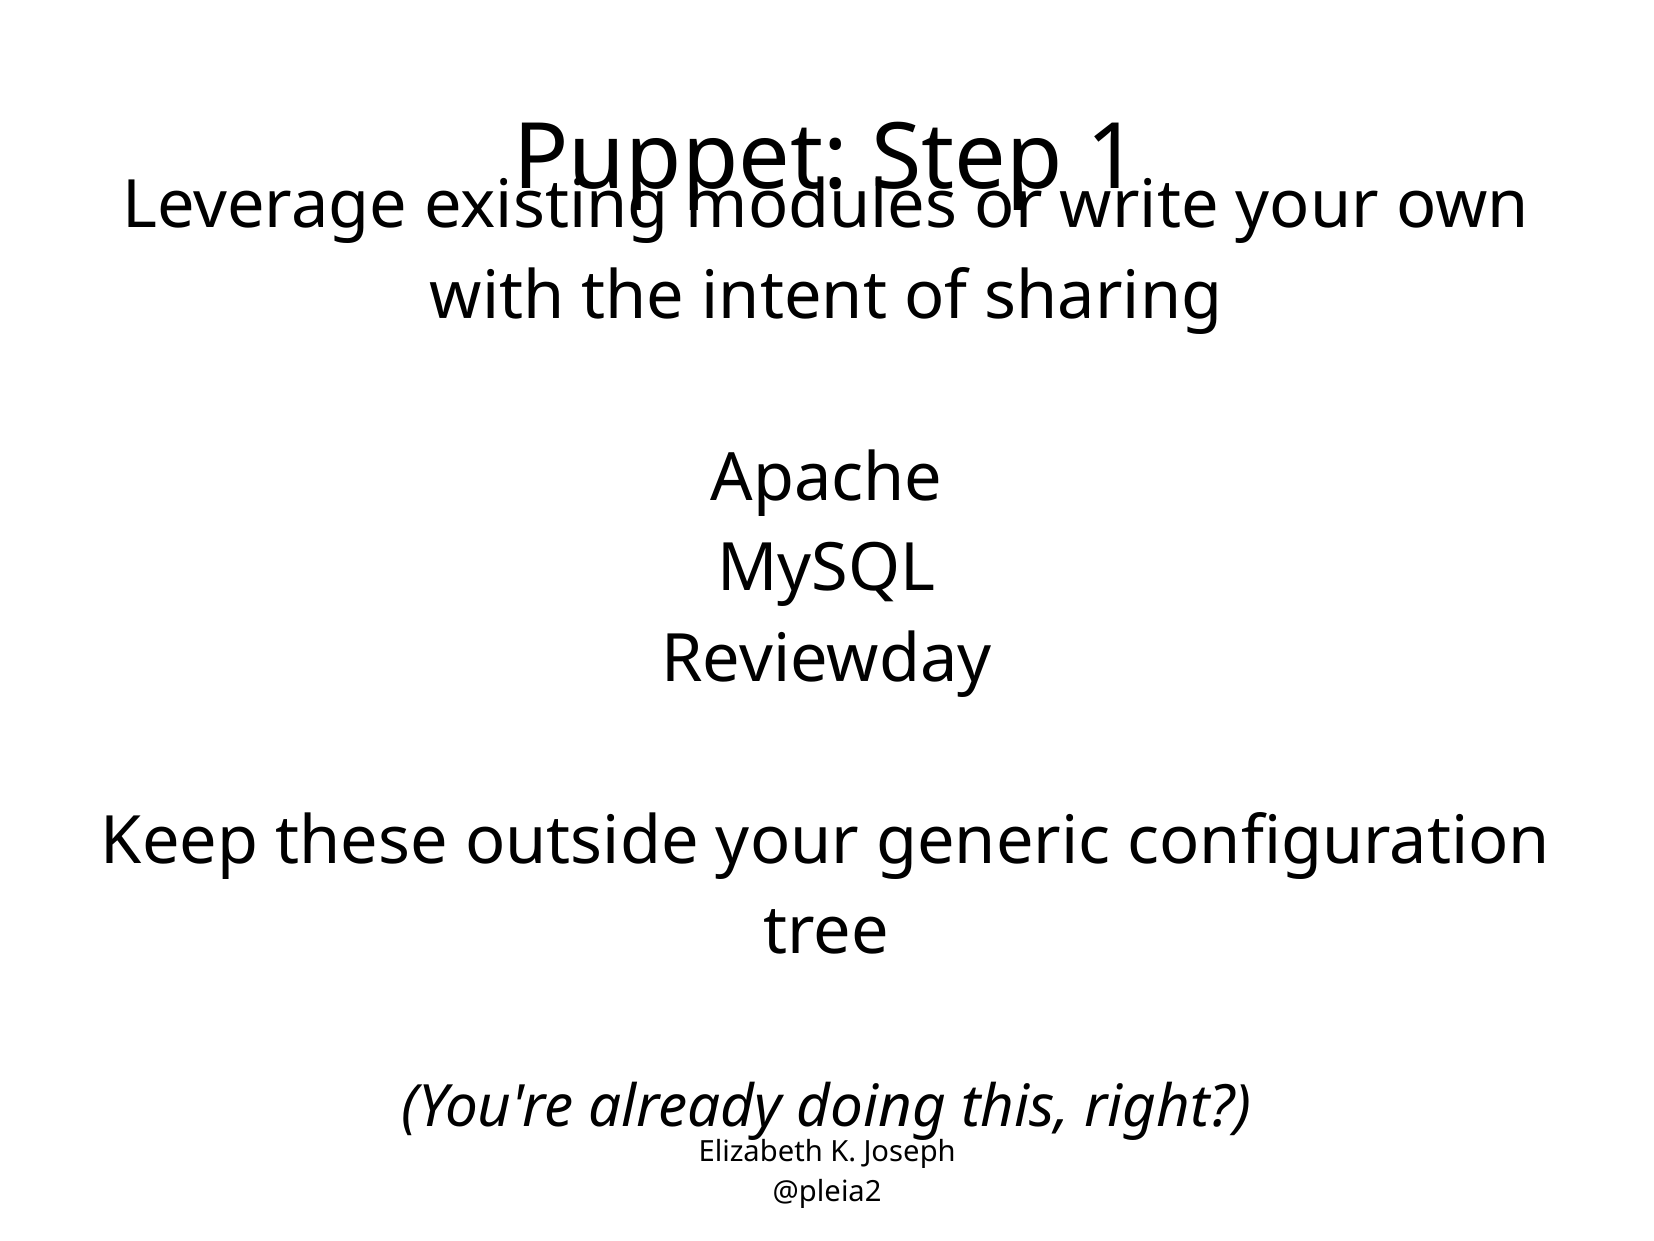

Puppet: Step 1
# Leverage existing modules or write your own with the intent of sharing
Apache
MySQL
Reviewday
Keep these outside your generic configuration tree
(You're already doing this, right?)